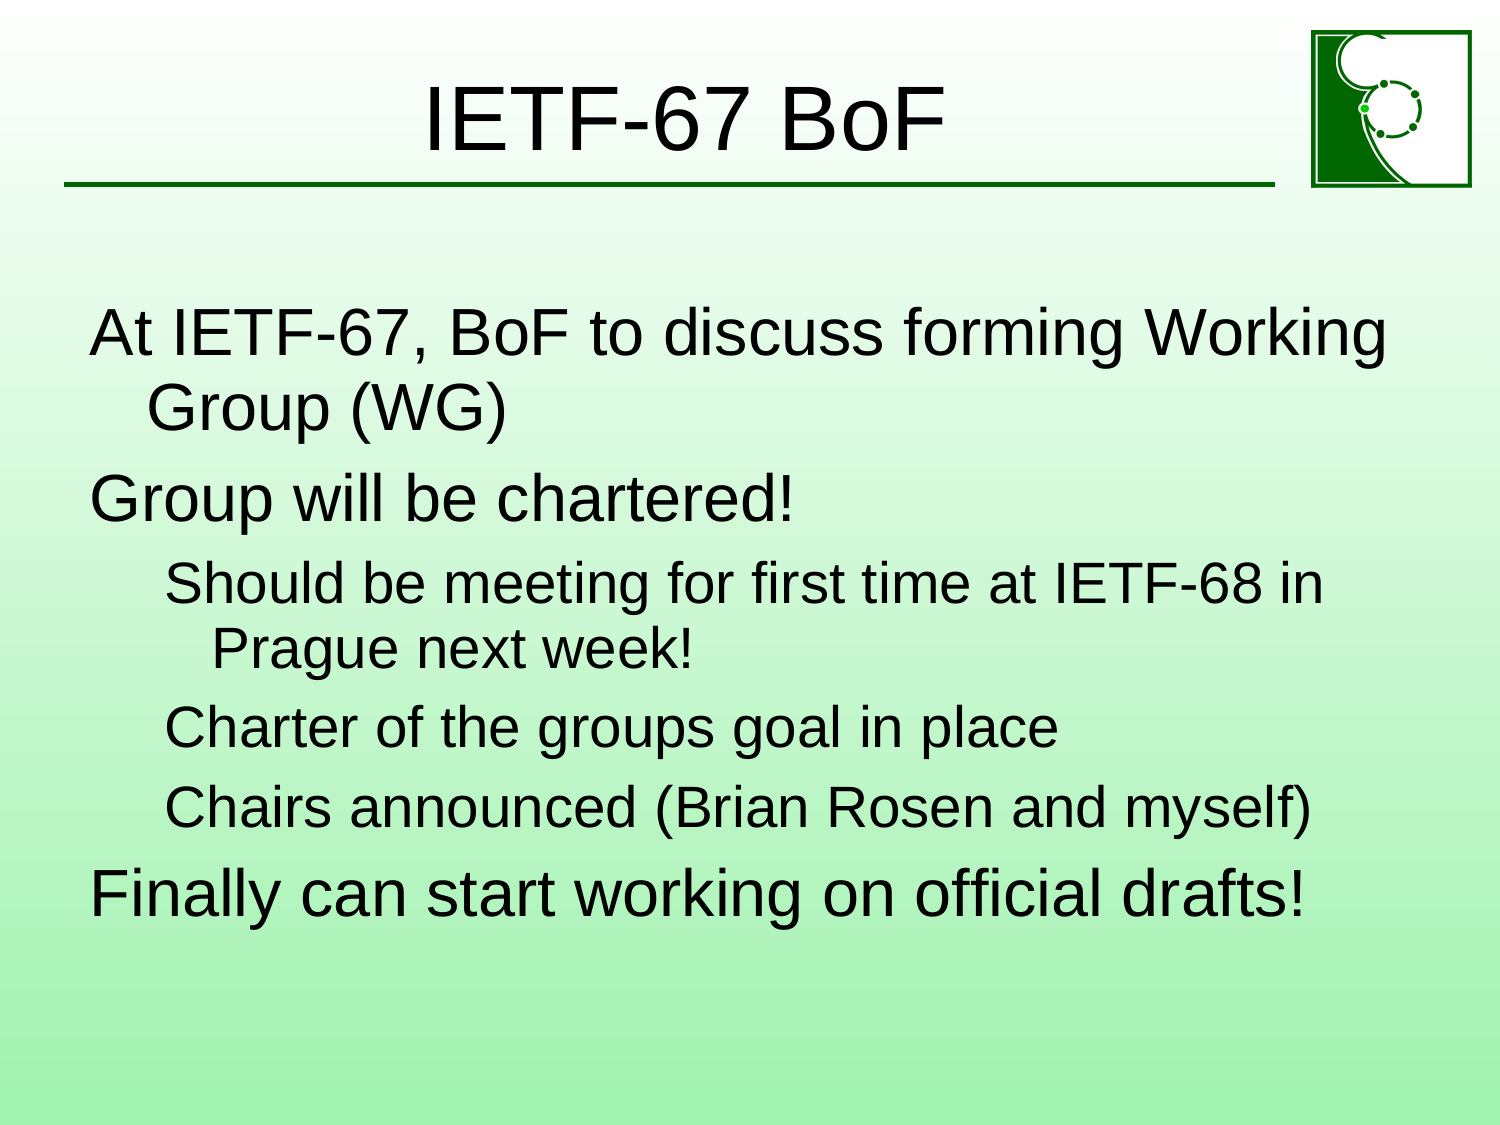

# IETF-67 BoF
At IETF-67, BoF to discuss forming Working Group (WG)
Group will be chartered!
Should be meeting for first time at IETF-68 in Prague next week!
Charter of the groups goal in place
Chairs announced (Brian Rosen and myself)
Finally can start working on official drafts!